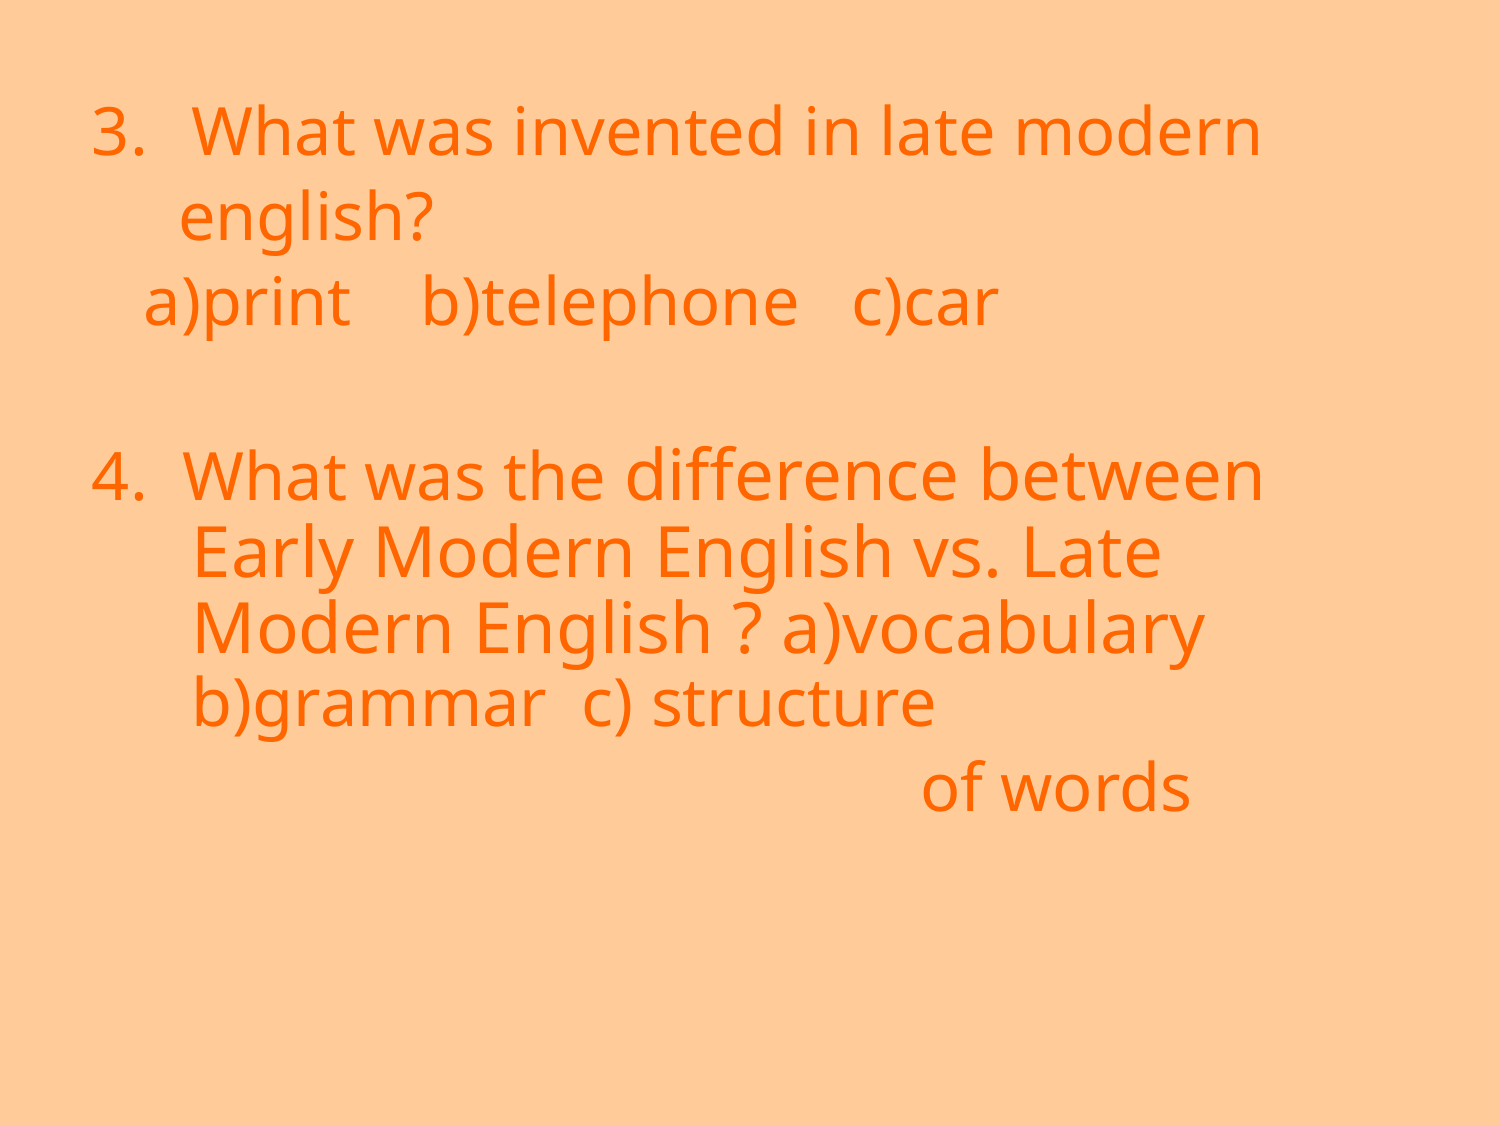

# What was invented in late modern
 english?
 a)print b)telephone c)car
4. What was the difference between Early Modern English vs. Late Modern English ? a)vocabulary b)grammar c) structure
 of words